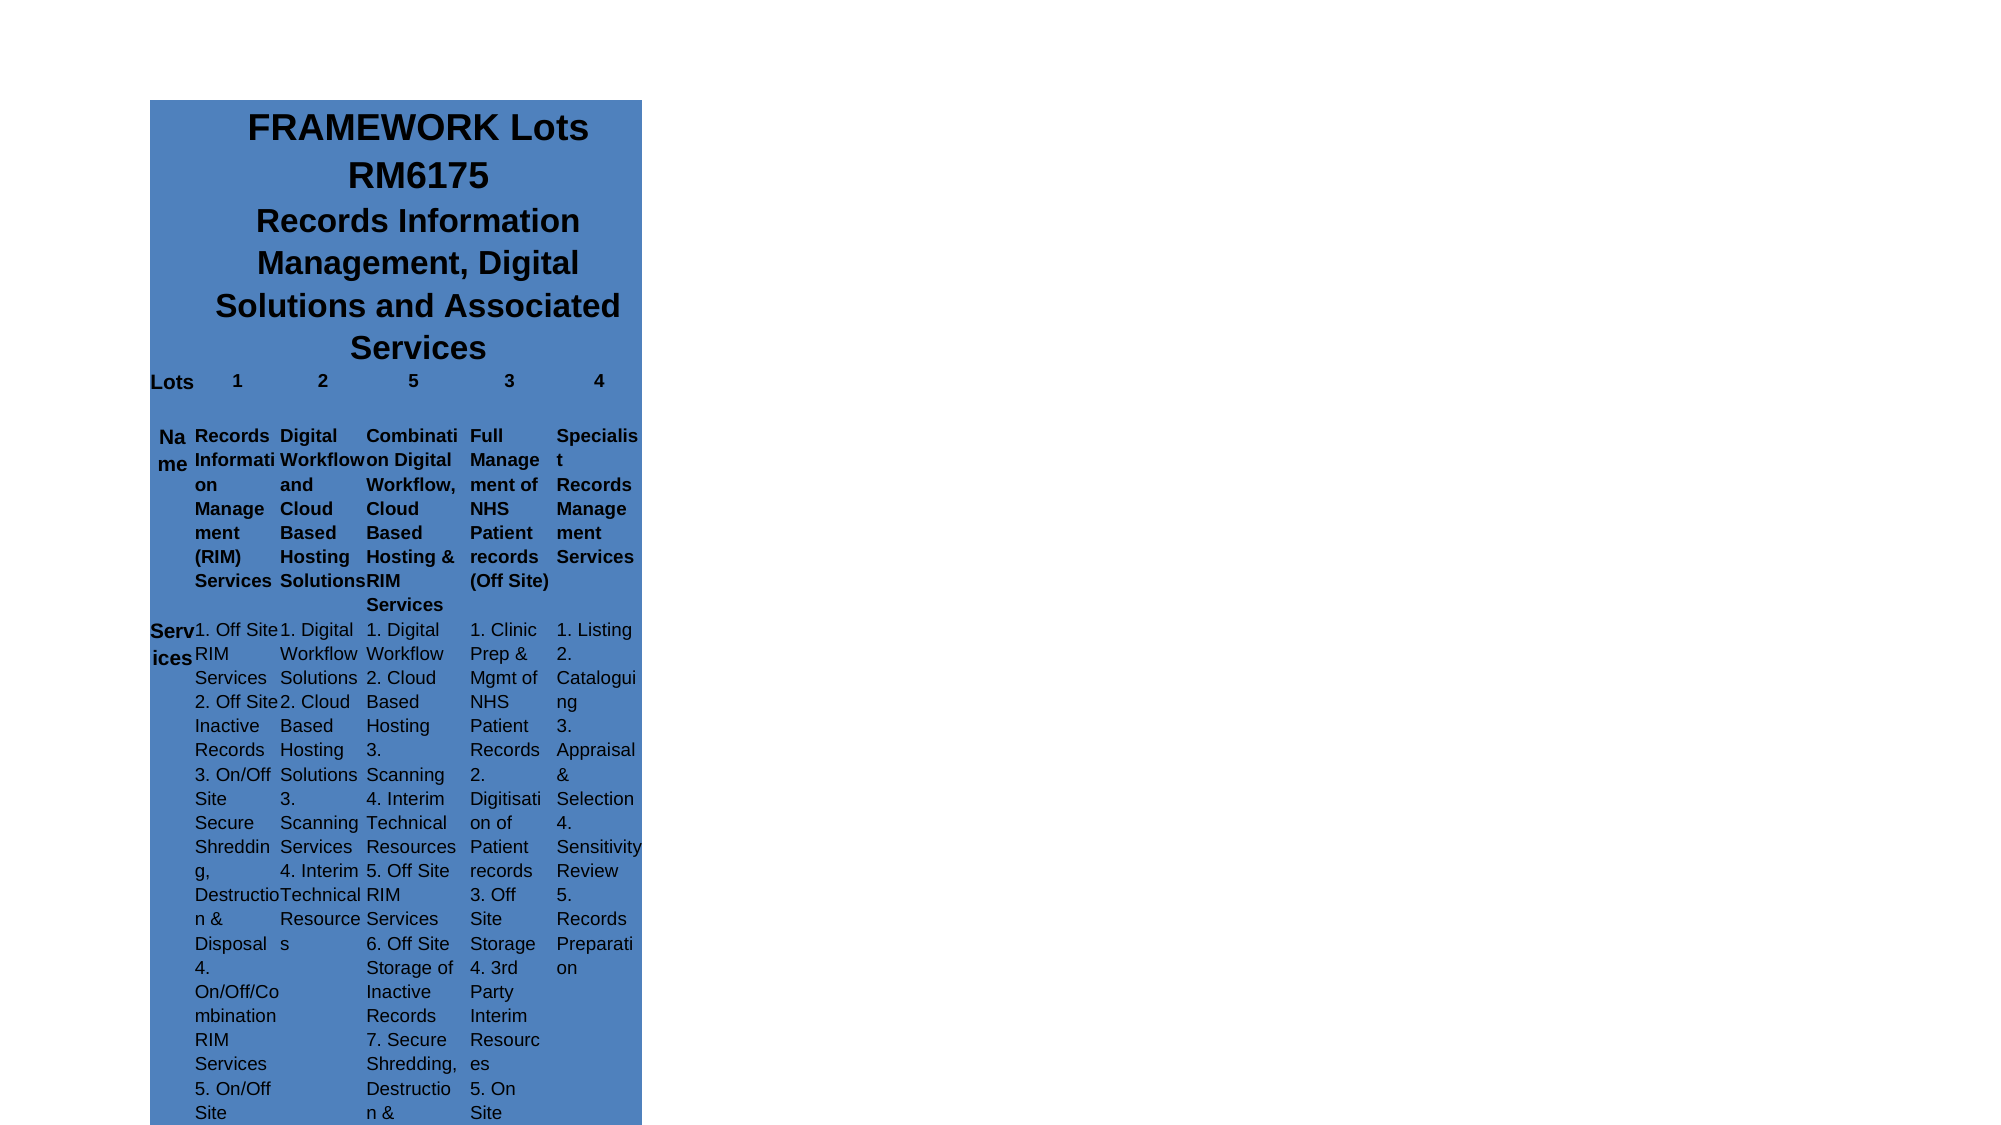

| | FRAMEWORK Lots RM6175 Records Information Management, Digital Solutions and Associated Services | | | | | | |
| --- | --- | --- | --- | --- | --- | --- | --- |
| Lots | 1 | 2 | 5 | | 3 | | 4 |
| Name | Records Information Management (RIM) Services | Digital Workflow and Cloud Based Hosting Solutions | Combination Digital Workflow, Cloud Based Hosting & RIM Services | | Full Management of NHS Patient records (Off Site) | | Specialist Records Management Services |
| Services | 1. Off Site RIM Services 2. Off Site Inactive Records 3. On/Off Site Secure Shredding, Destruction & Disposal 4. On/Off/Combination RIM Services 5. On/Off Site Scanning Services | 1. Digital Workflow Solutions 2. Cloud Based Hosting Solutions 3. Scanning Services 4. Interim Technical Resources | 1. Digital Workflow 2. Cloud Based Hosting 3. Scanning 4. Interim Technical Resources 5. Off Site RIM Services 6. Off Site Storage of Inactive Records 7. Secure Shredding, Destruction & Disposal 8. Off/On Site Combined RIM Services | | 1. Clinic Prep & Mgmt of NHS Patient Records 2. Digitisation of Patient records 3. Off Site Storage 4. 3rd Party Interim Resources 5. On Site managed Service 6. Shredding, Destruction & Disposal (On/Off Site) | | 1. Listing 2. Cataloguing 3. Appraisal & Selection 4. Sensitivity Review 5. Records Preparation |
| Suppliers | Multiple | Multiple | Multiple | | Multiple | | Multiple |
| Further Competition and/or Direct Award | Award with and without competition | Award with and without competition | Award with and without competition | | Award with and without competition | | Award with and without competition |
| Call Off process | \* Customer specification \* Invite all Lot suppliers to bid \* Supplier engagement (optional) \* Suppliers bid \* Evaluation \* Award | \* Customer specification \* Invite all Lot suppliers to bid \* Supplier engagement (optional) \* Suppliers bid \* Evaluation \* Award | \* Customer specification \* Invite all Lot suppliers to bid \* Supplier engagement (optional) \* Suppliers bid \* Evaluation \* Award | | \* Customer specification \* Invite all Lot suppliers to bid \* Supplier engagement (optional) \* Suppliers bid \* Evaluation \* Award | | \* Customer specification \* Invite all Lot suppliers to bid \* Supplier engagement (optional) \* Suppliers bid \* Evaluation \* Award |